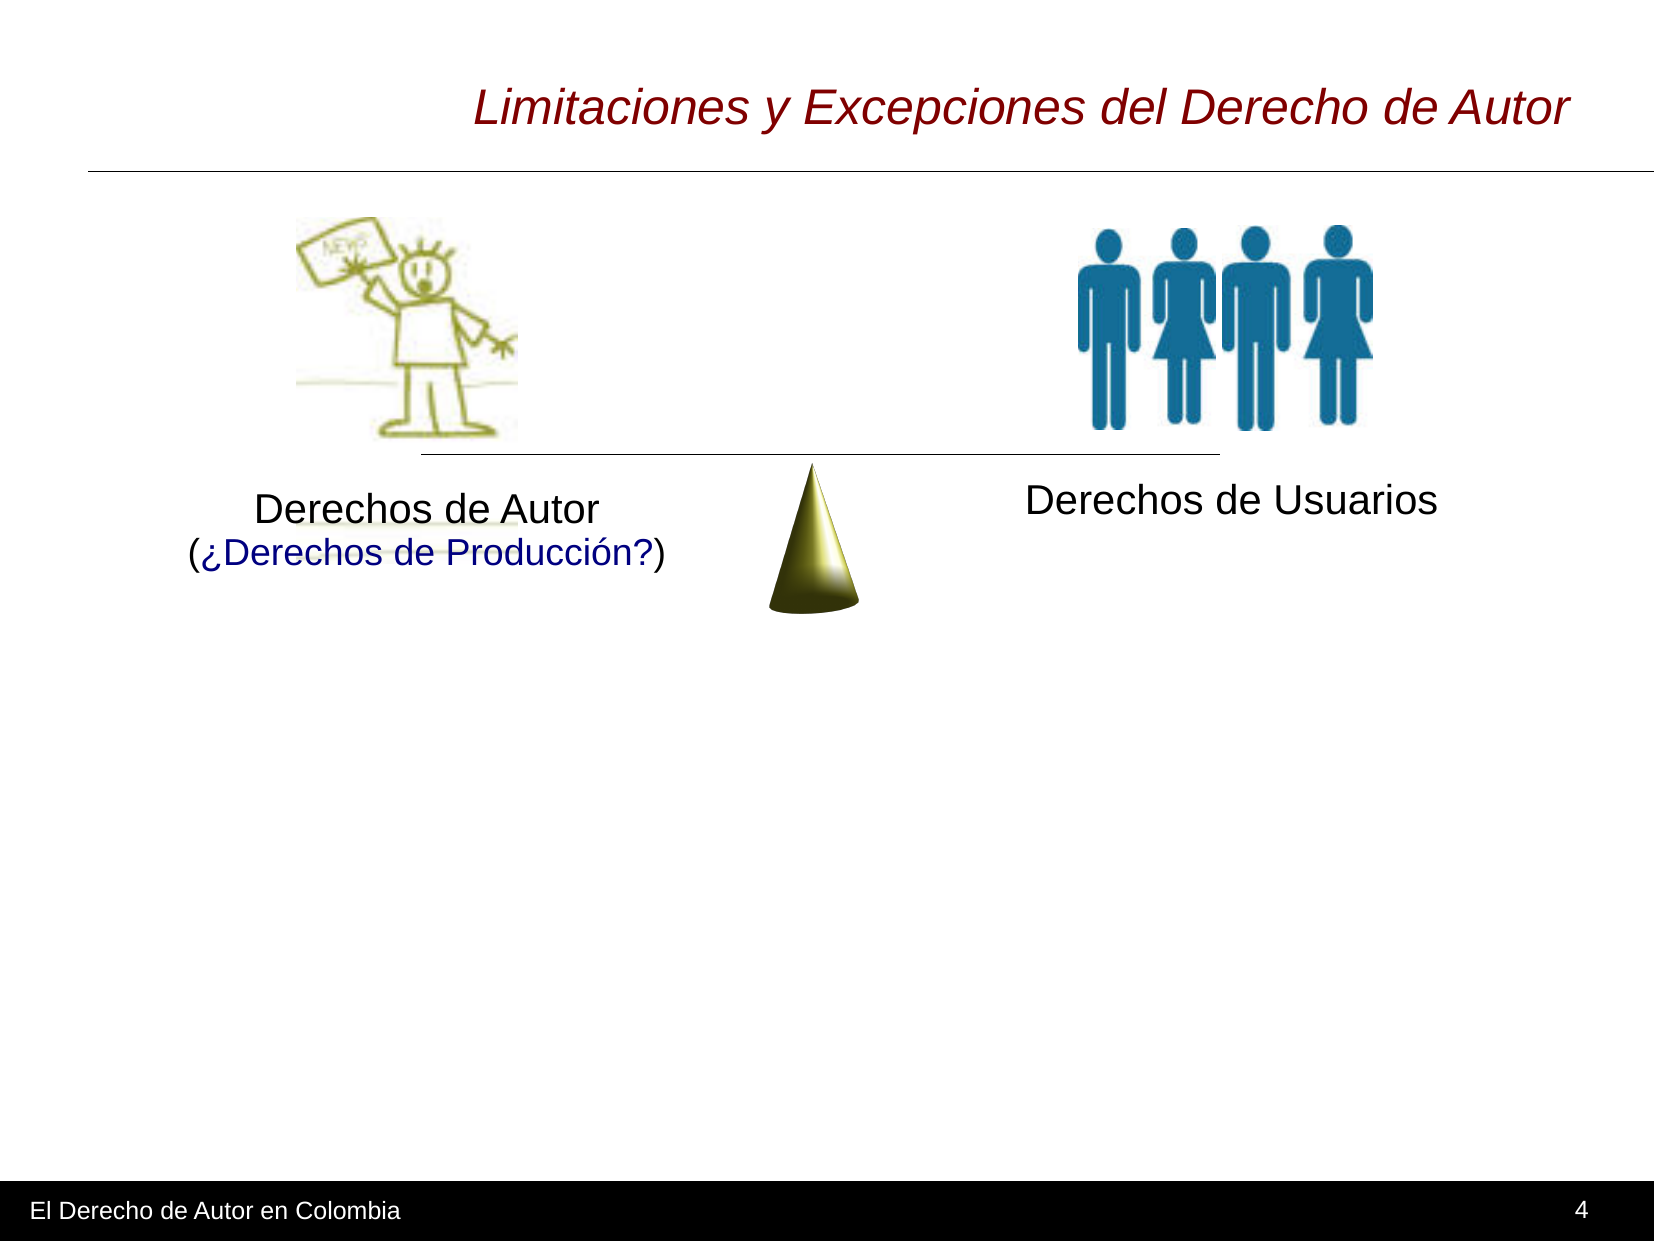

# Limitaciones y Excepciones del Derecho de Autor
Derechos de Usuarios
Derechos de Autor
(¿Derechos de Producción?)
4